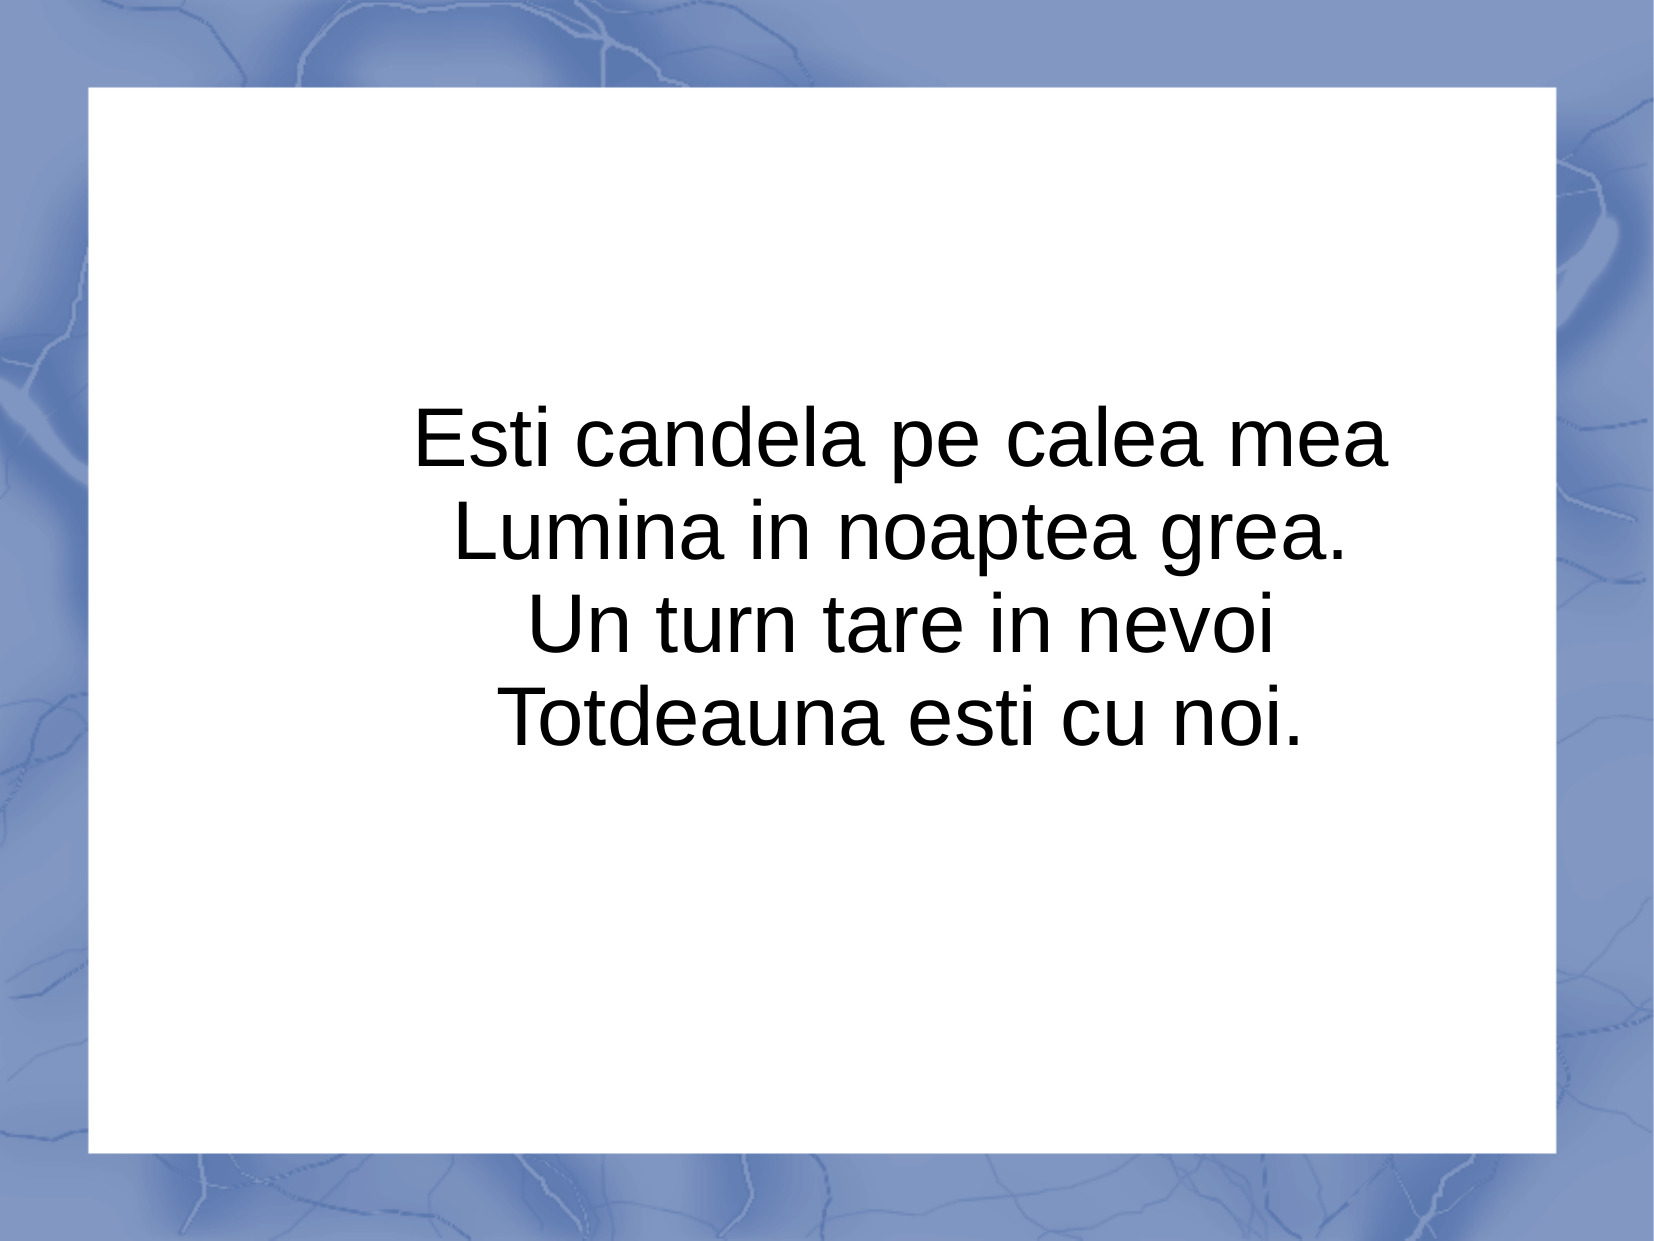

Esti candela pe calea mea
Lumina in noaptea grea.
Un turn tare in nevoi
Totdeauna esti cu noi.